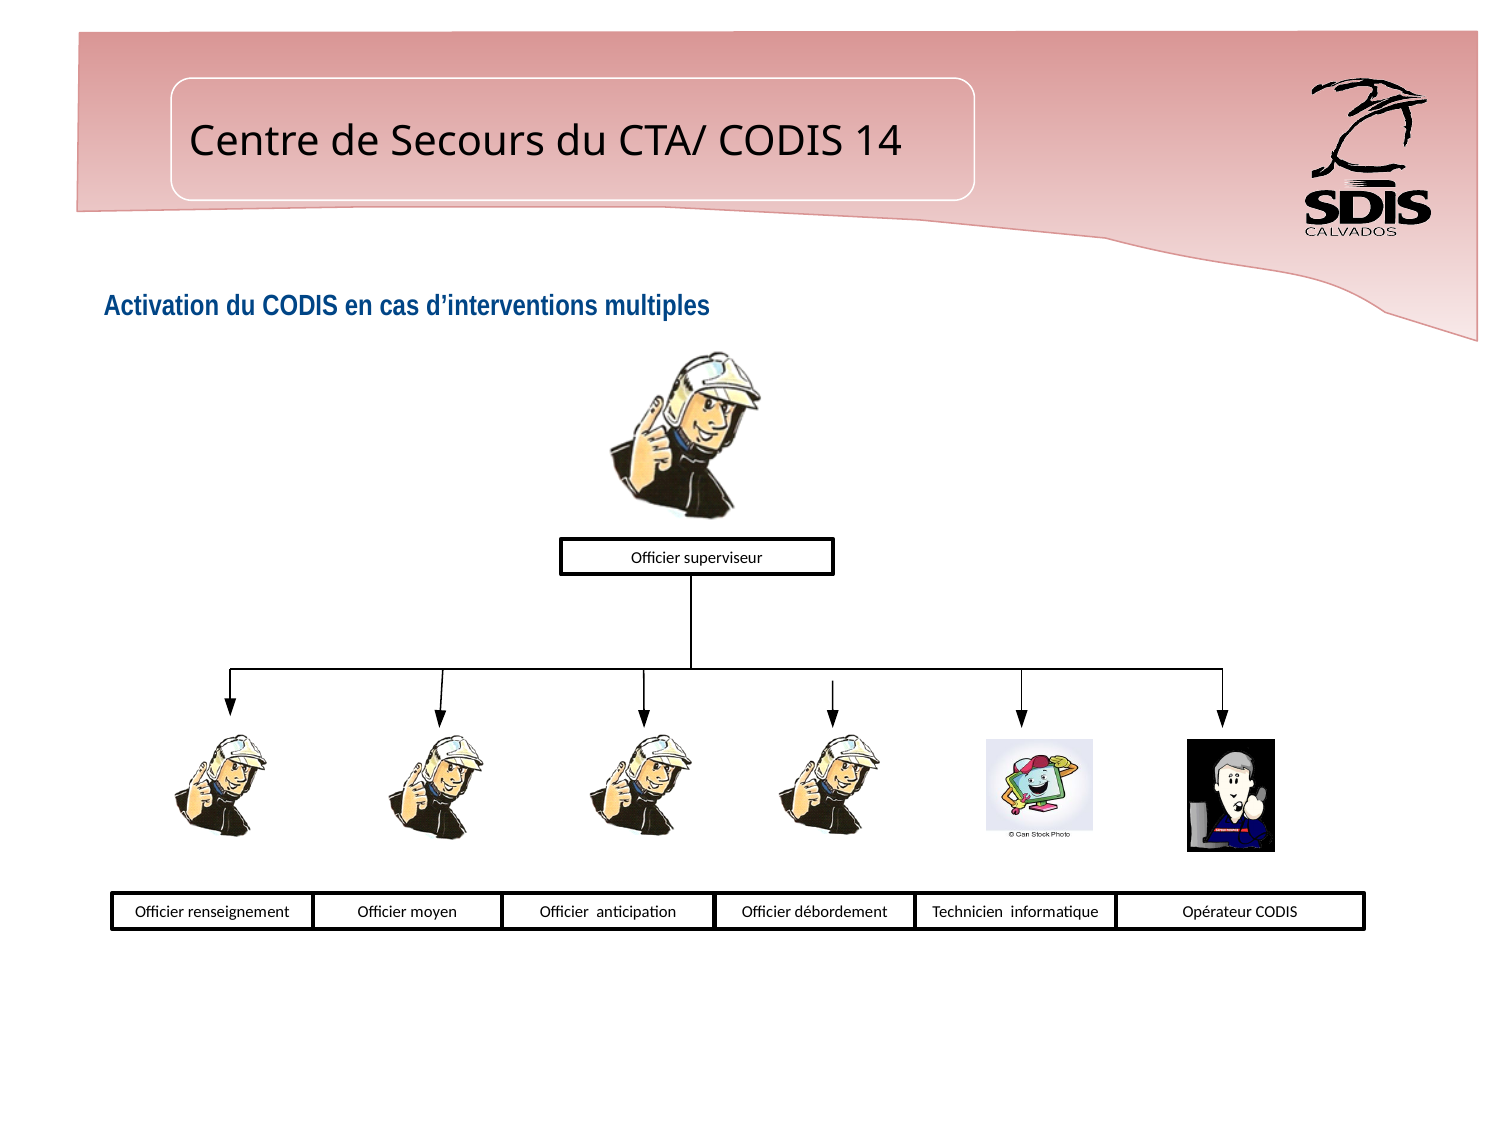

Centre de Secours du CTA/ CODIS 14
Activation du CODIS en cas d’interventions multiples
Officier superviseur
Officier renseignement
Officier moyen
Officier anticipation
Officier débordement
Technicien informatique
Opérateur CODIS